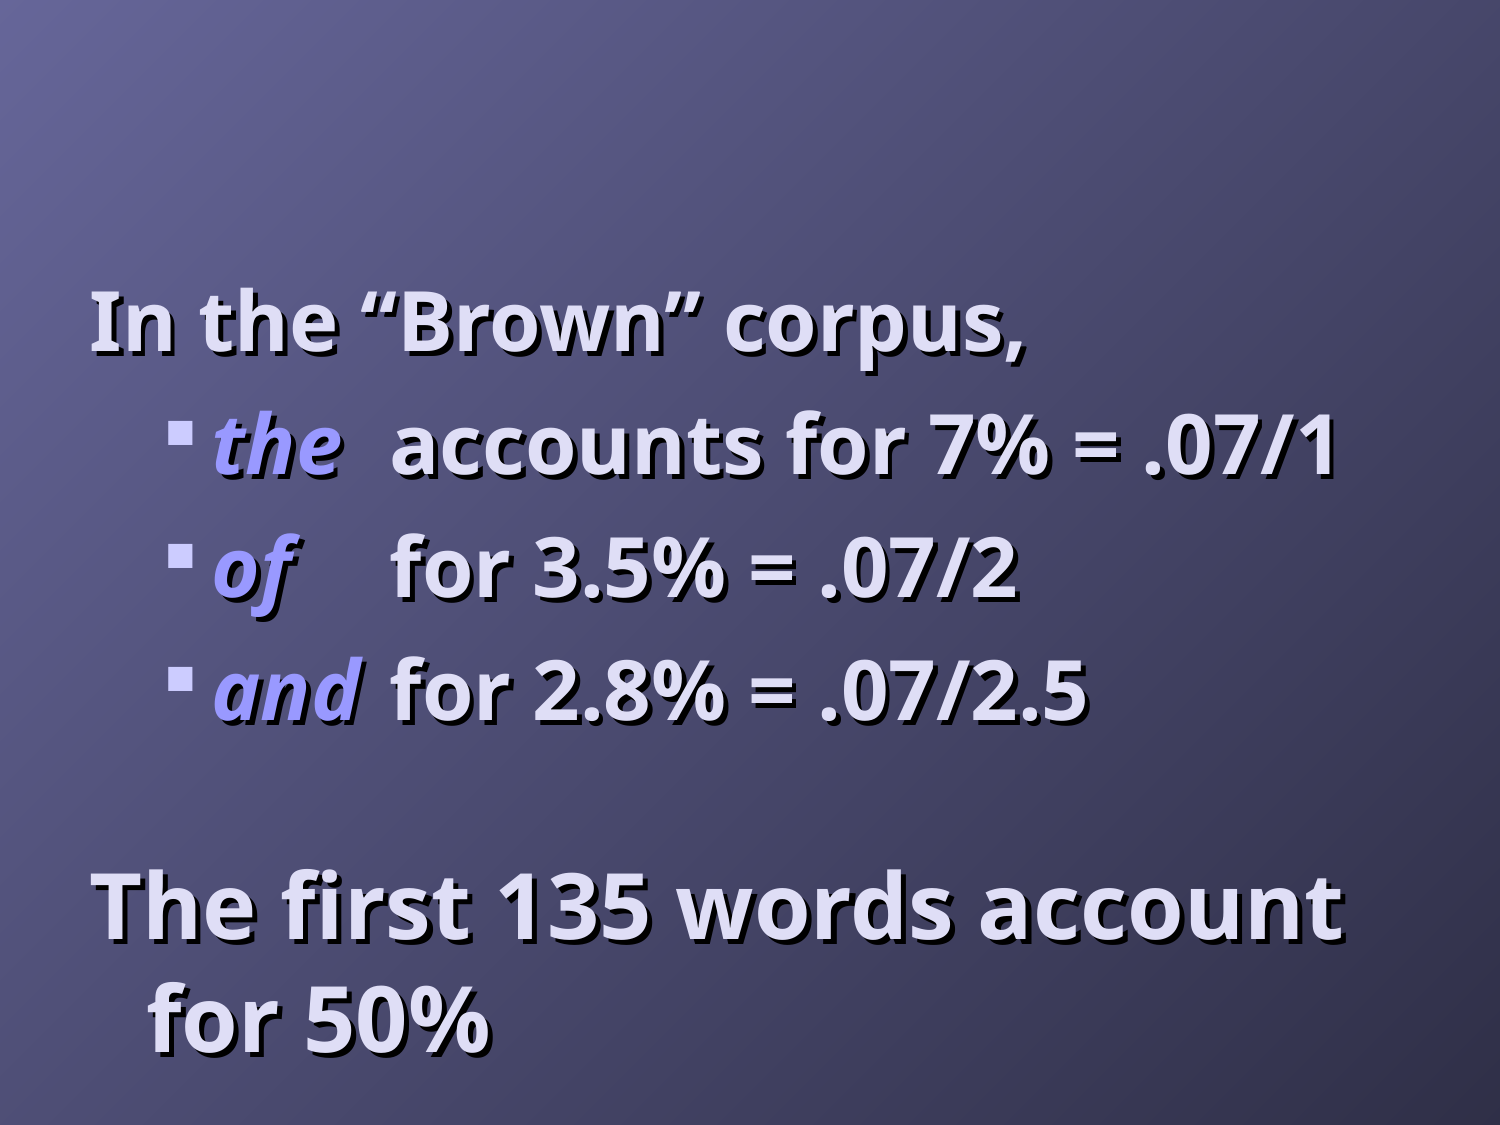

# In the “Brown” corpus,
the 	accounts for 7% = .07/1
of 	for 3.5% = .07/2
and 	for 2.8% = .07/2.5
The first 135 words account for 50%